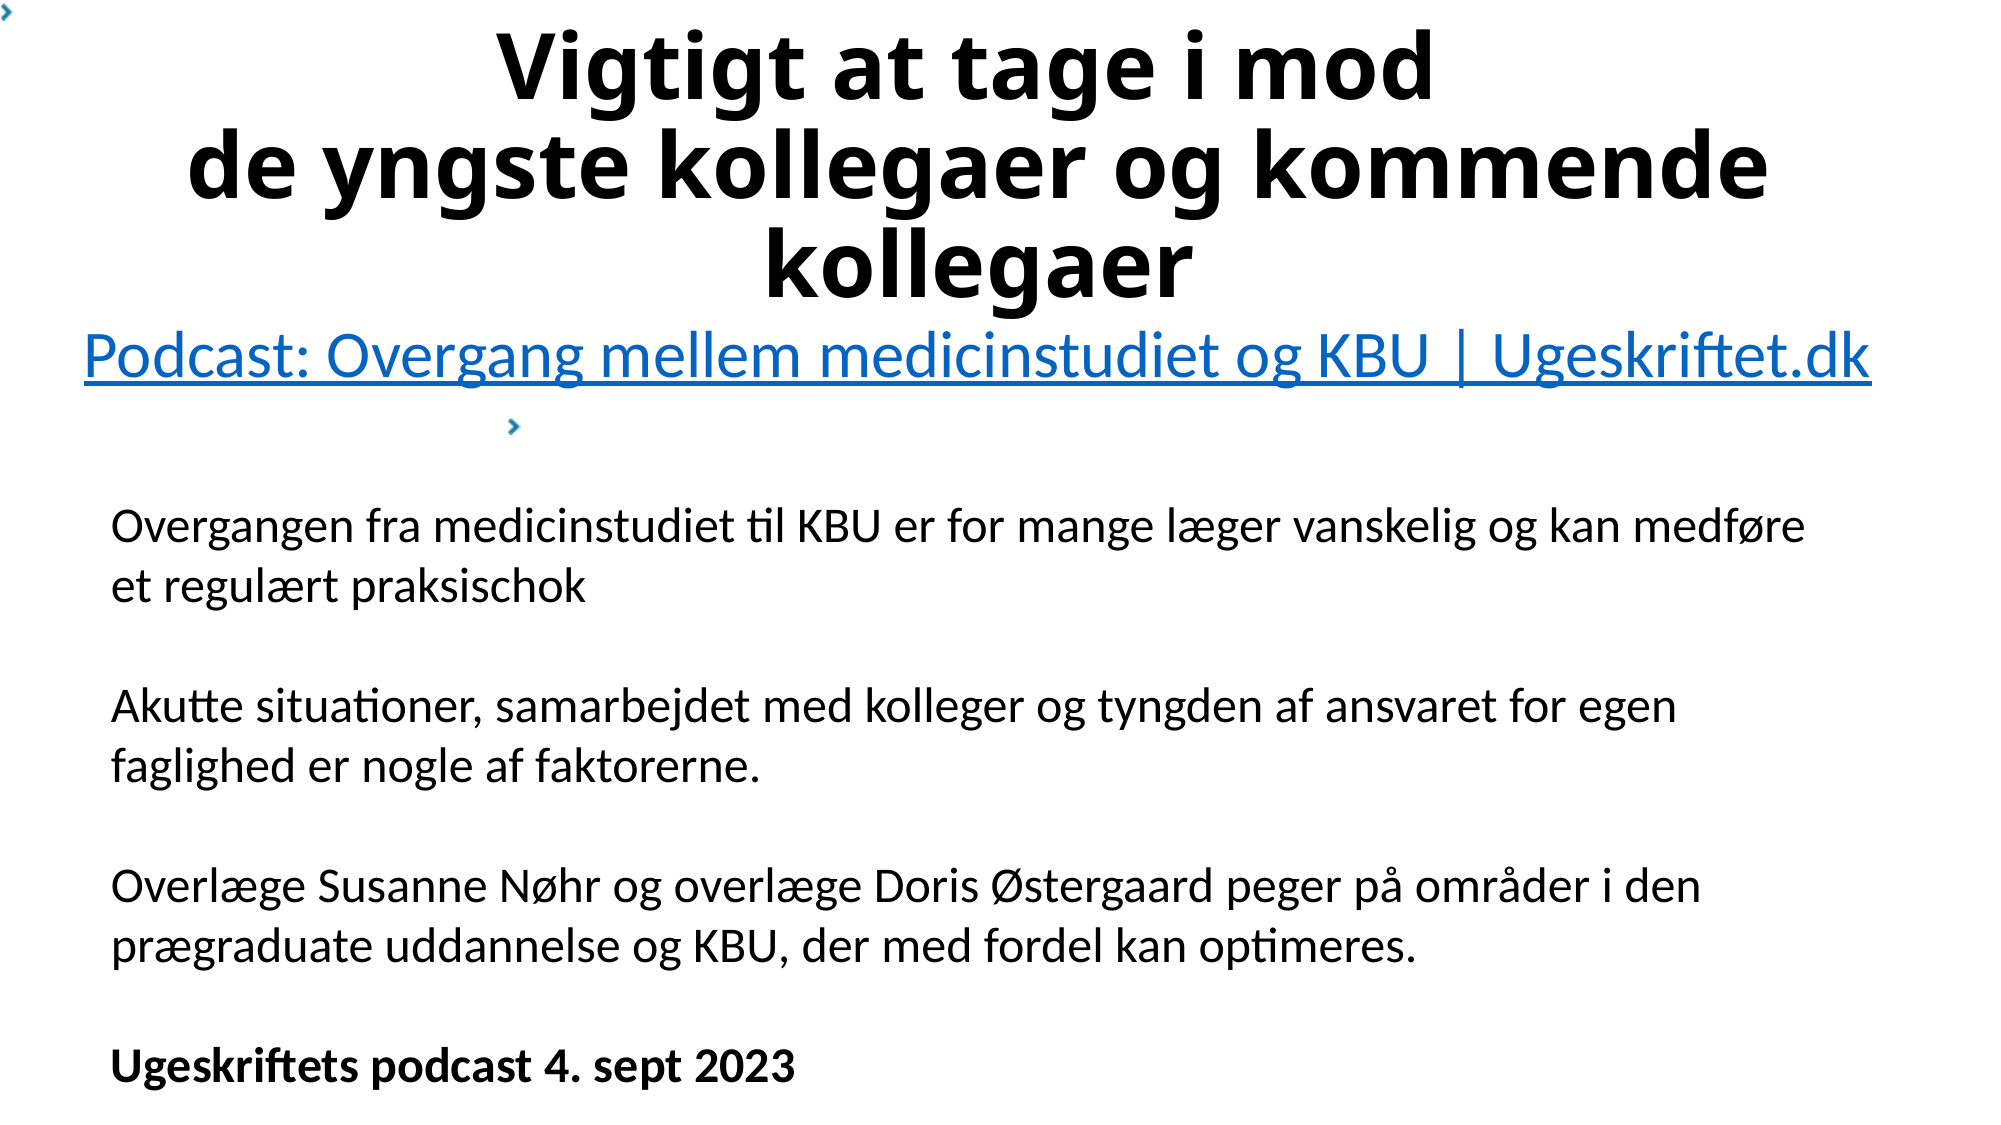

# Vigtigt at tage i mod de yngste kollegaer og kommende kollegaer
Podcast: Overgang mellem medicinstudiet og KBU | Ugeskriftet.dk
Overgangen fra medicinstudiet til KBU er for mange læger vanskelig og kan medføre et regulært praksischok
Akutte situationer, samarbejdet med kolleger og tyngden af ansvaret for egen faglighed er nogle af faktorerne.
Overlæge Susanne Nøhr og overlæge Doris Østergaard peger på områder i den prægraduate uddannelse og KBU, der med fordel kan optimeres.
Ugeskriftets podcast 4. sept 2023